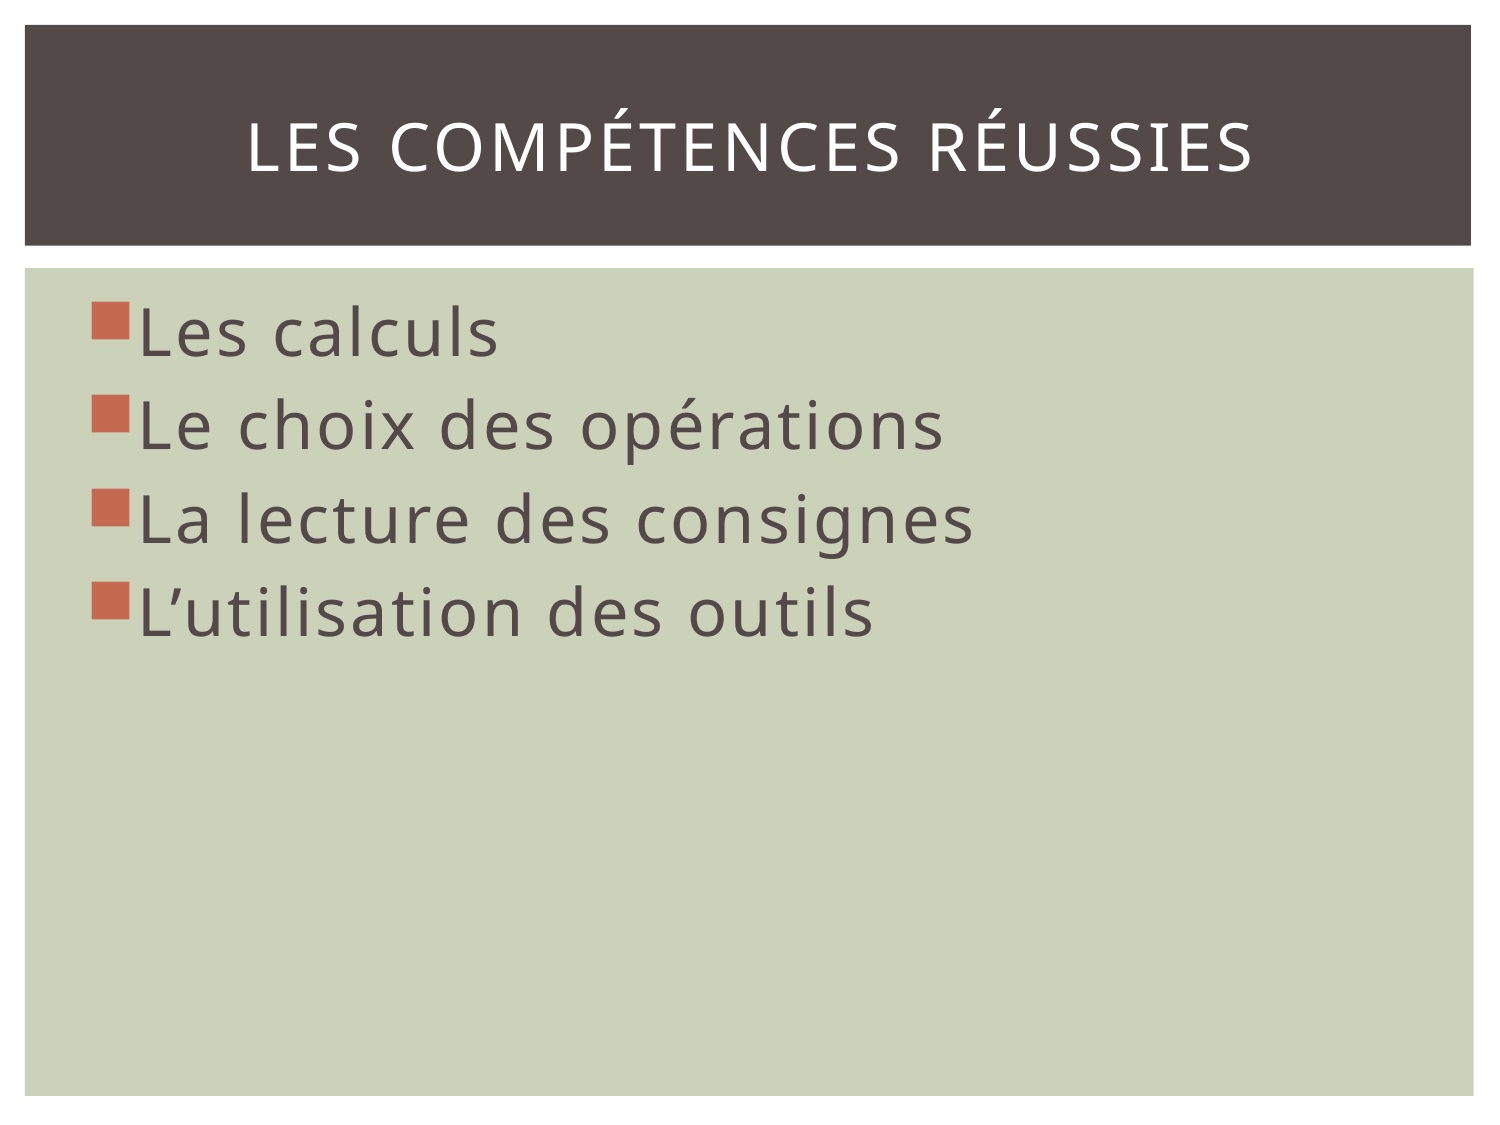

Les compétences réussies
# Les calculs
Le choix des opérations
La lecture des consignes
L’utilisation des outils